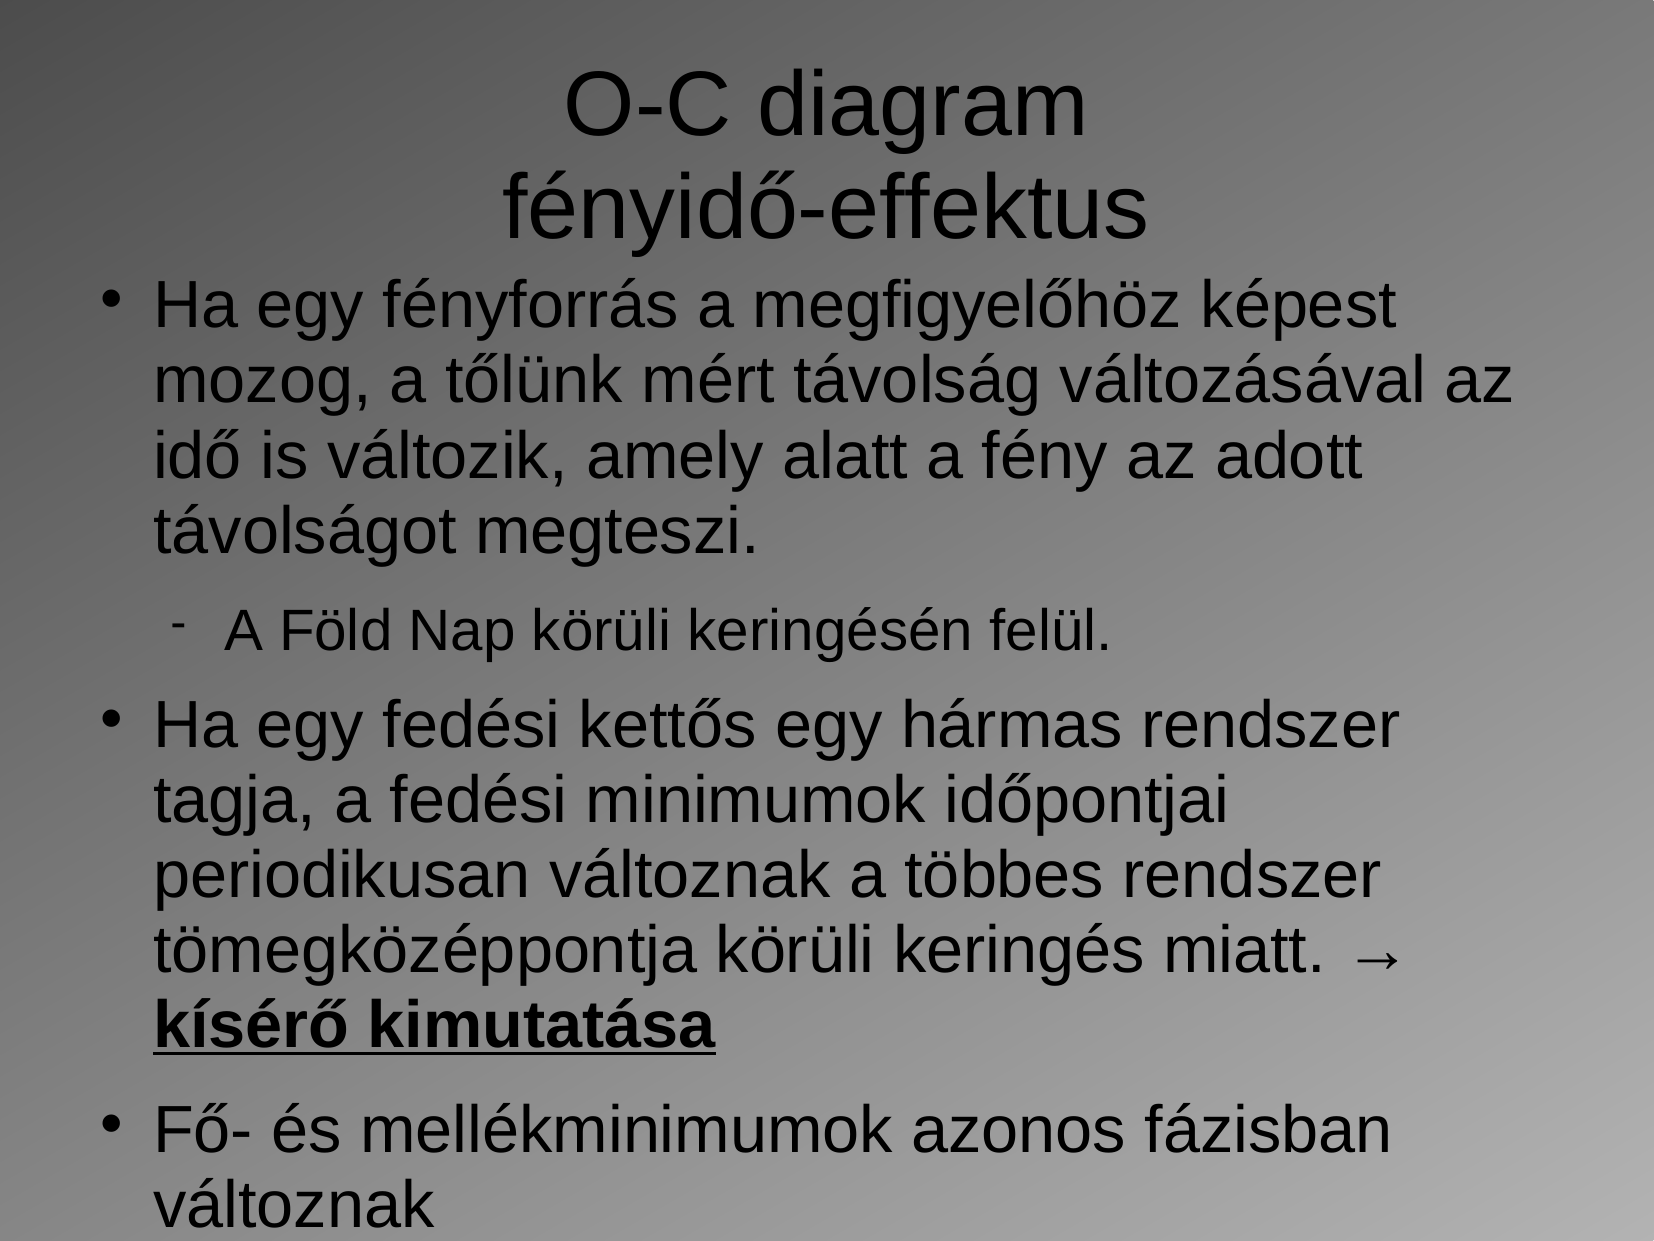

# O-C diagram fényidő-effektus
Ha egy fényforrás a megfigyelőhöz képest mozog, a tőlünk mért távolság változásával az idő is változik, amely alatt a fény az adott távolságot megteszi.
A Föld Nap körüli keringésén felül.
Ha egy fedési kettős egy hármas rendszer tagja, a fedési minimumok időpontjai periodikusan változnak a többes rendszer tömegközéppontja körüli keringés miatt. → kísérő kimutatása
Fő- és mellékminimumok azonos fázisban változnak